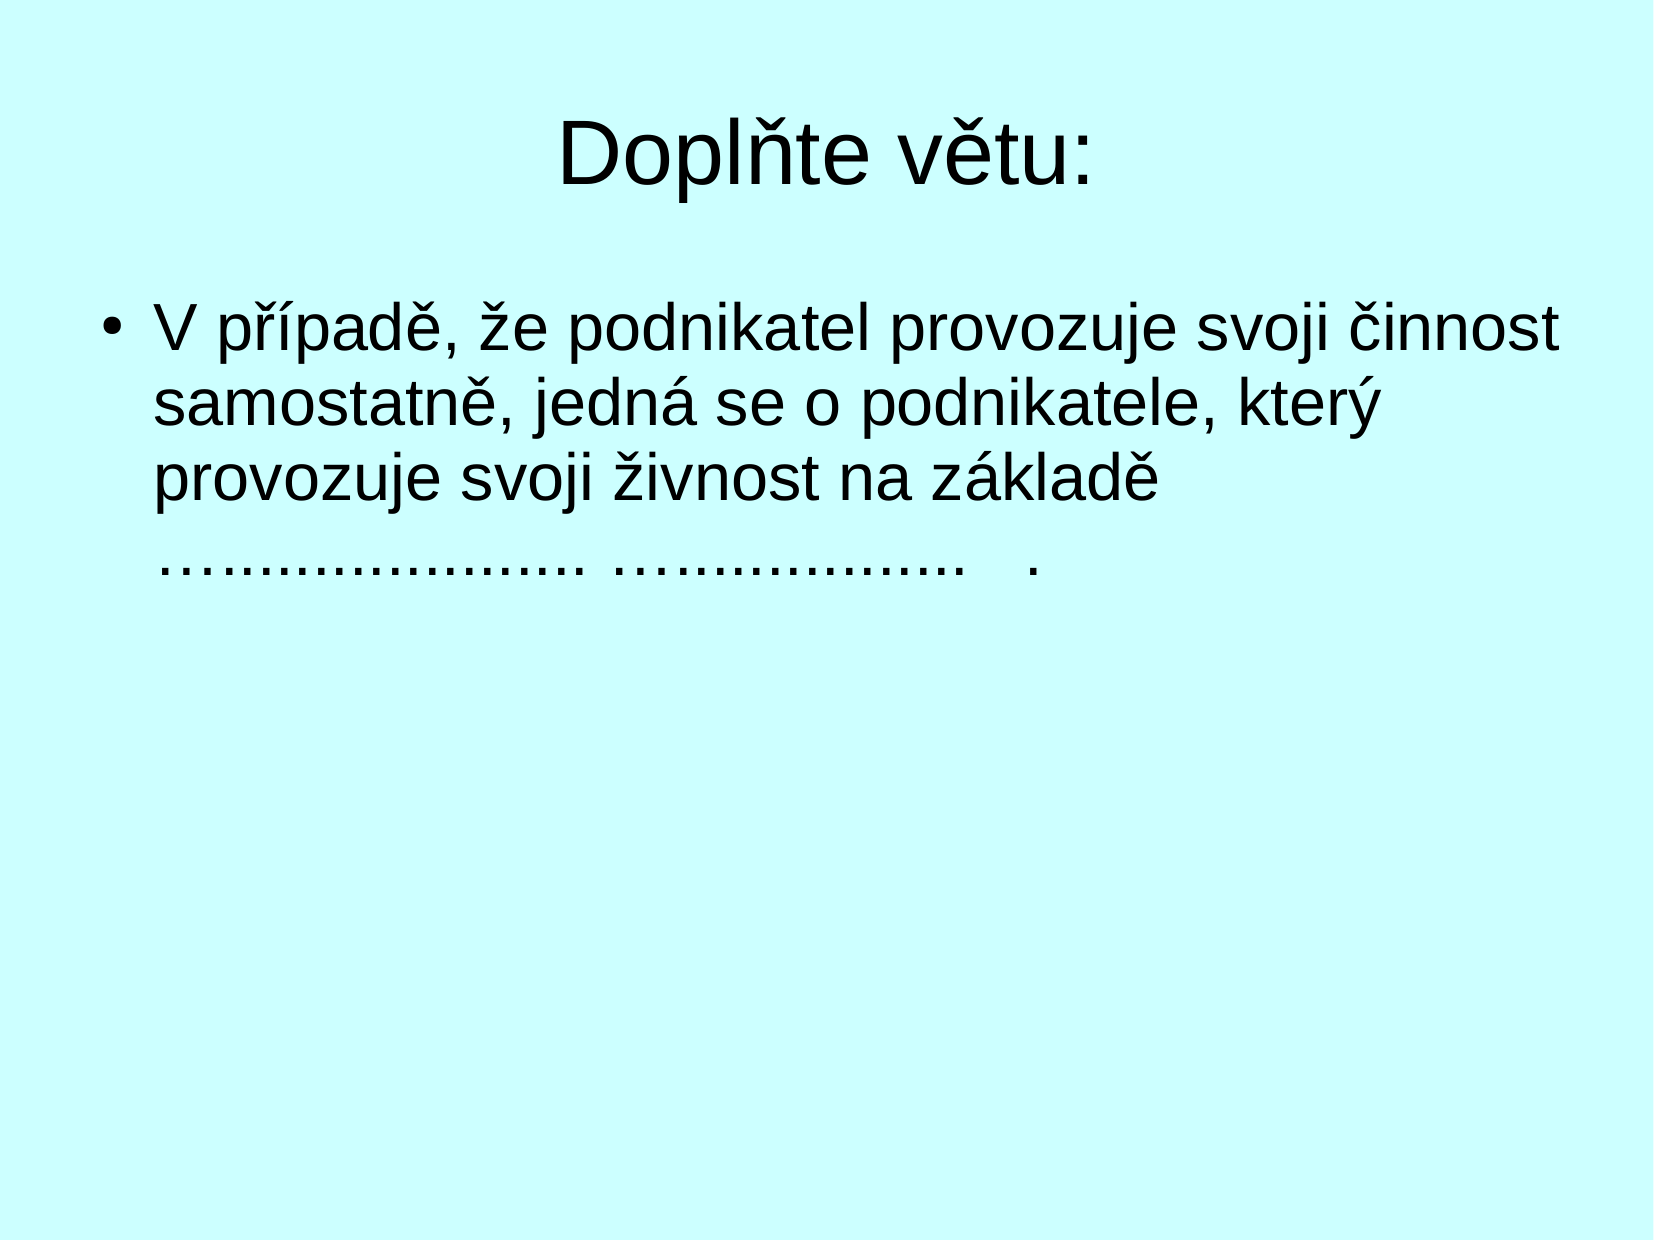

# Doplňte větu:
V případě, že podnikatel provozuje svoji činnost samostatně, jedná se o podnikatele, který provozuje svoji živnost na základě ….................... …................ .